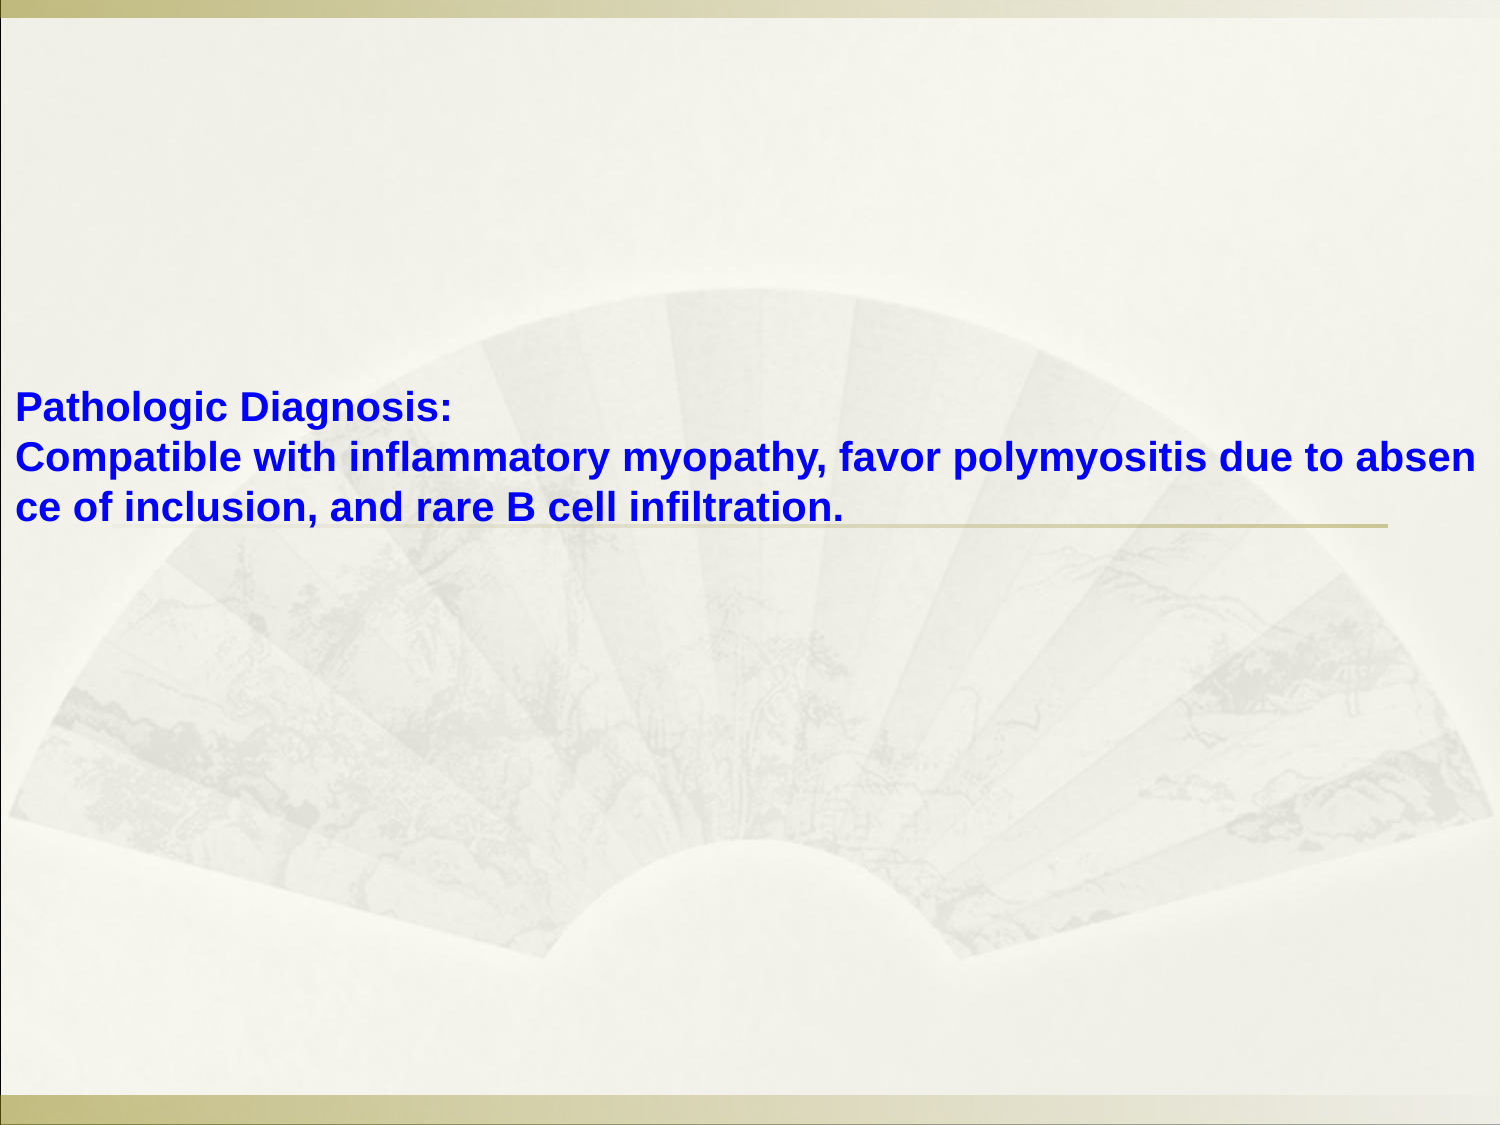

# Pathologic Diagnosis: Compatible with inflammatory myopathy, favor polymyositis due to absence of inclusion, and rare B cell infiltration.